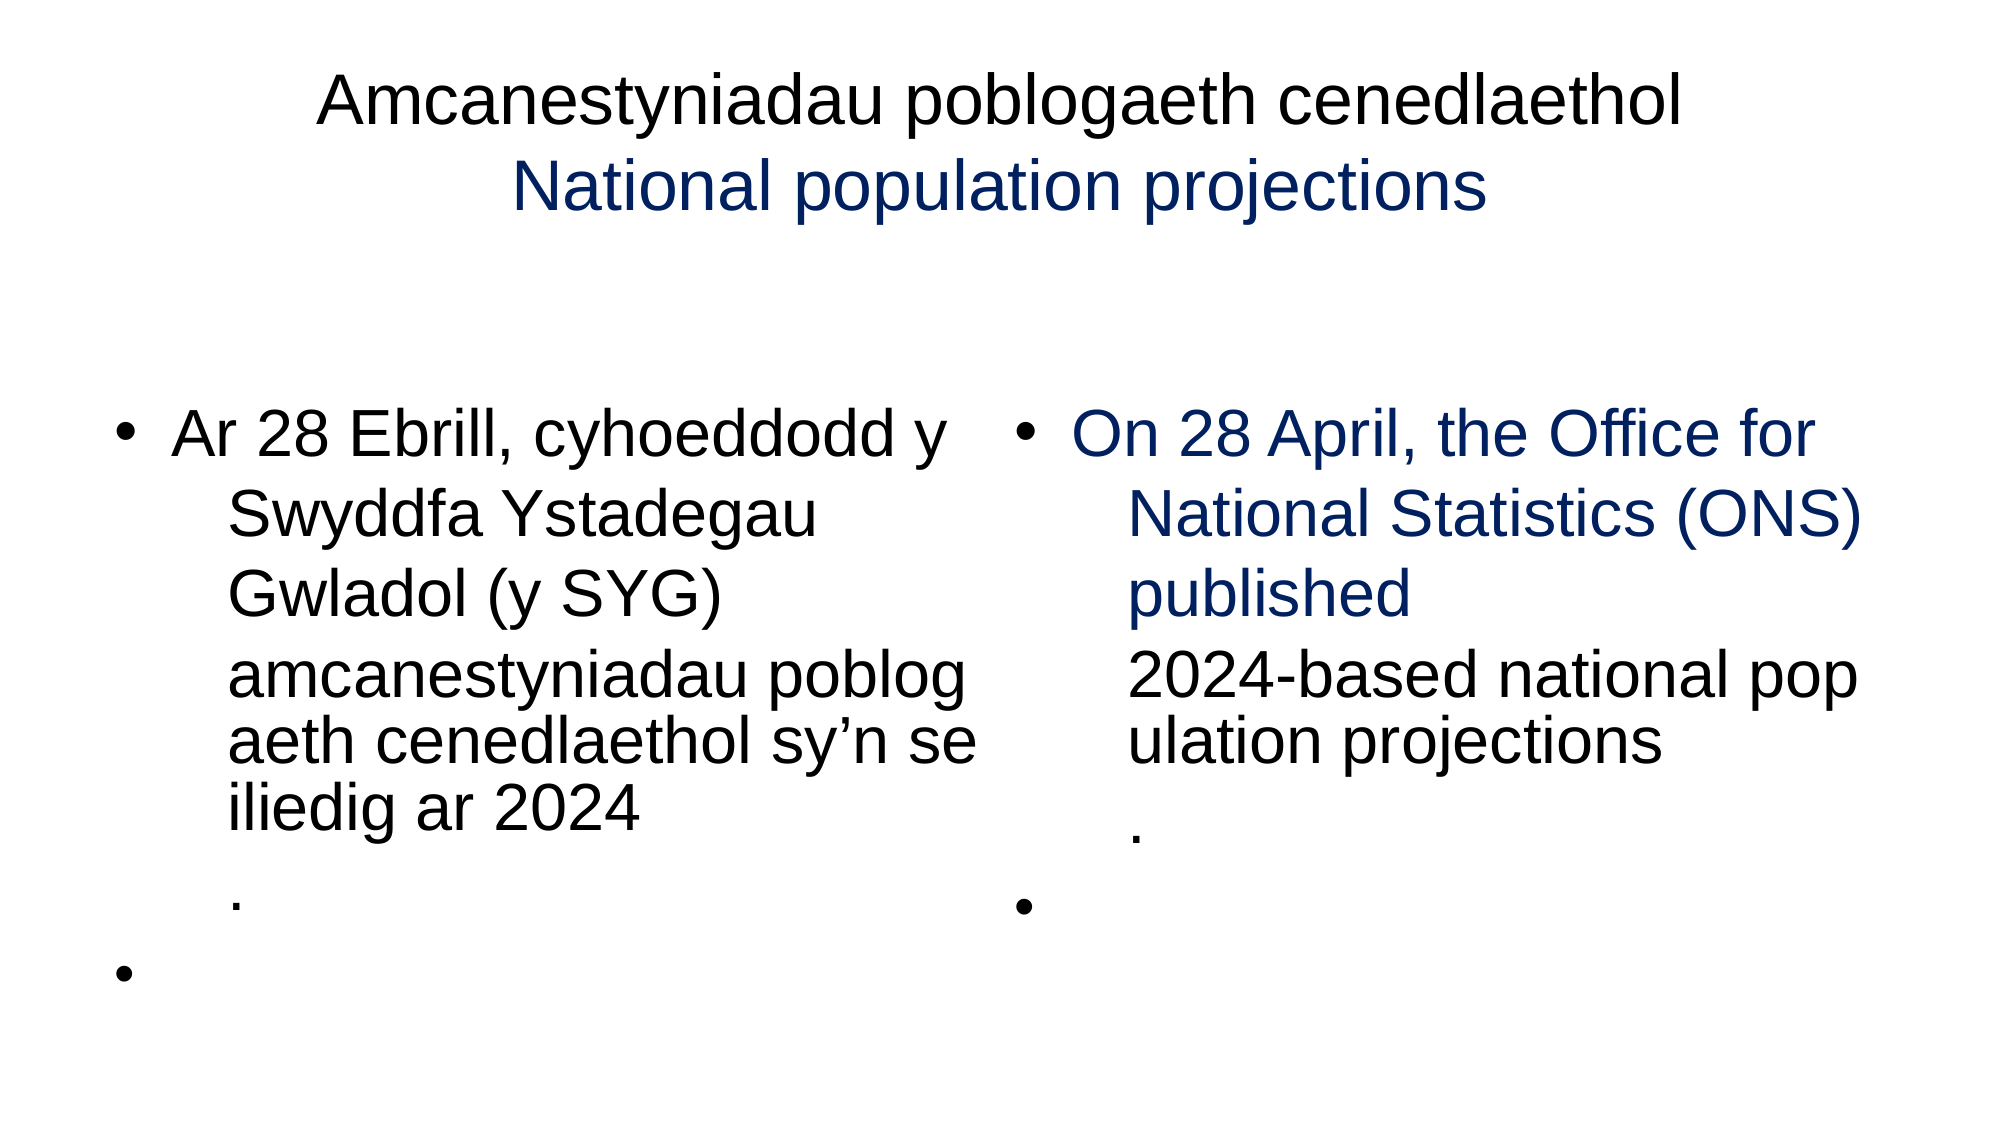

Amcanestyniadau poblogaeth cenedlaethol
National population projections
Ar 28 Ebrill, cyhoeddodd y Swyddfa Ystadegau Gwladol (y SYG) amcanestyniadau poblogaeth cenedlaethol sy’n seiliedig ar 2024.
# On 28 April, the Office for National Statistics (ONS) published 2024-based national population projections.